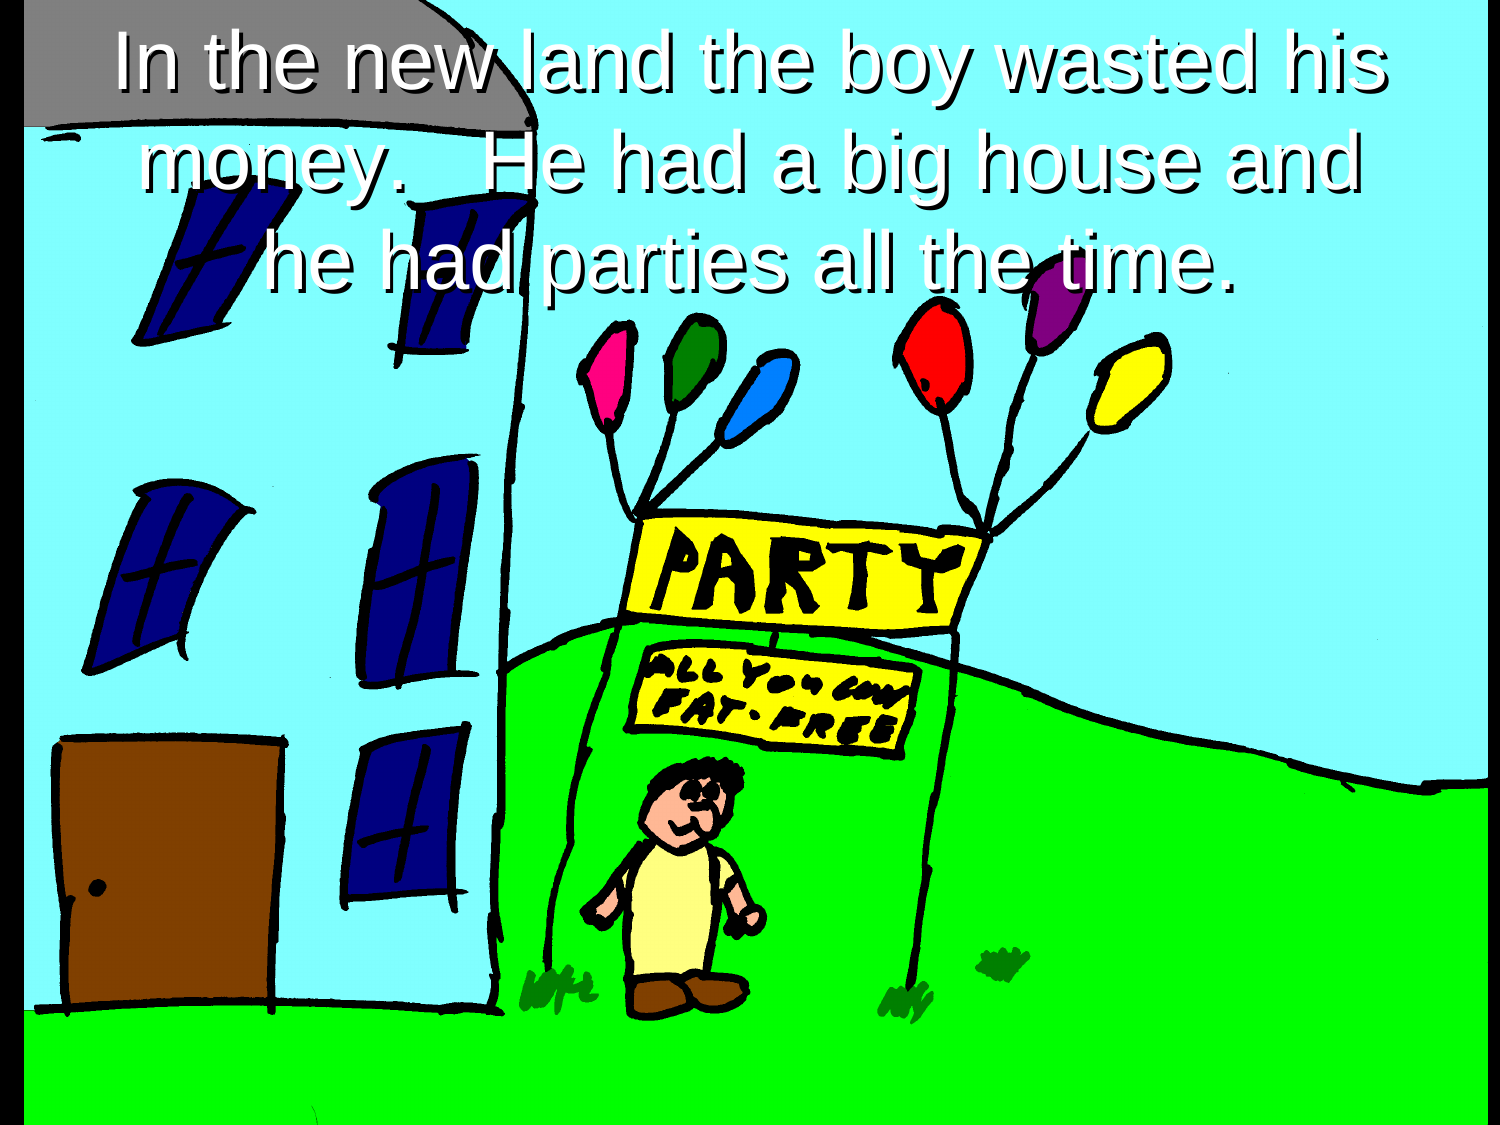

# In the new land the boy wasted his money. He had a big house and he had parties all the time.